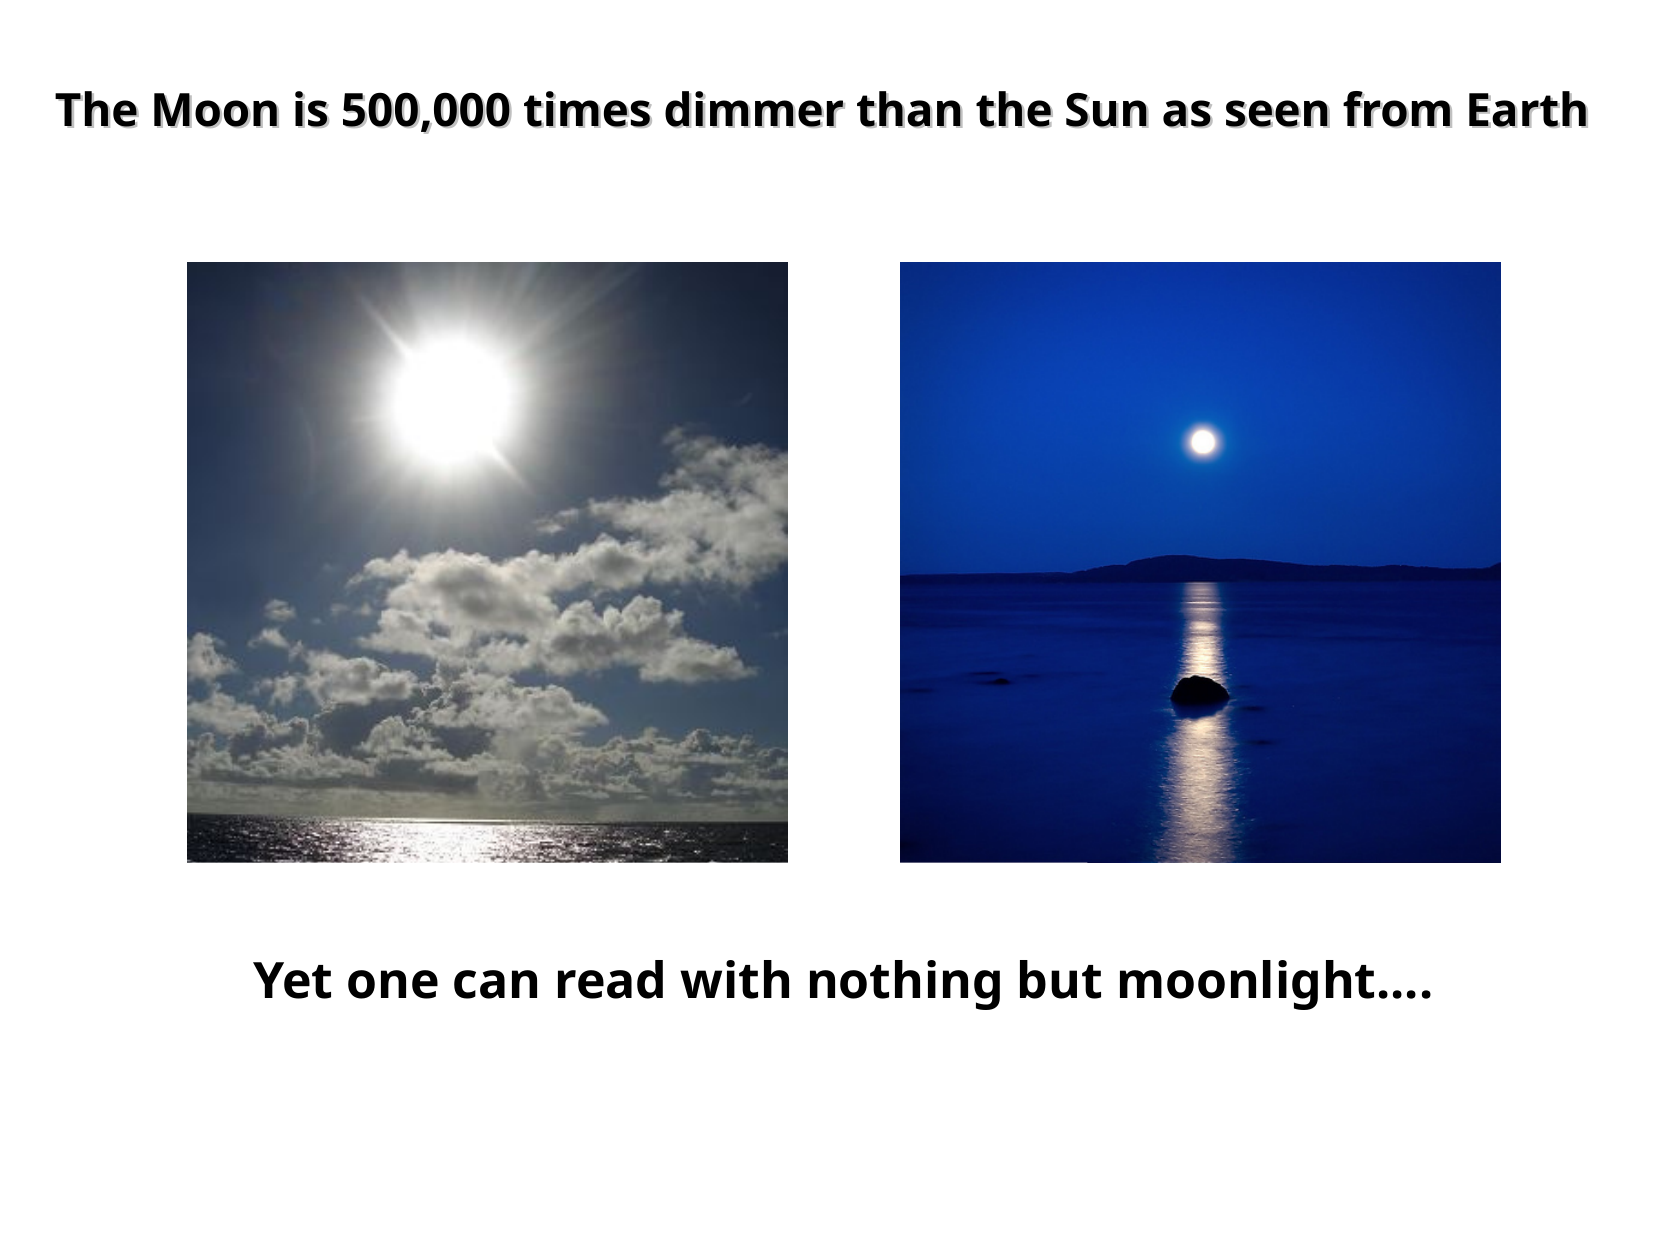

The Moon is 500,000 times dimmer than the Sun as seen from Earth
Yet one can read with nothing but moonlight....